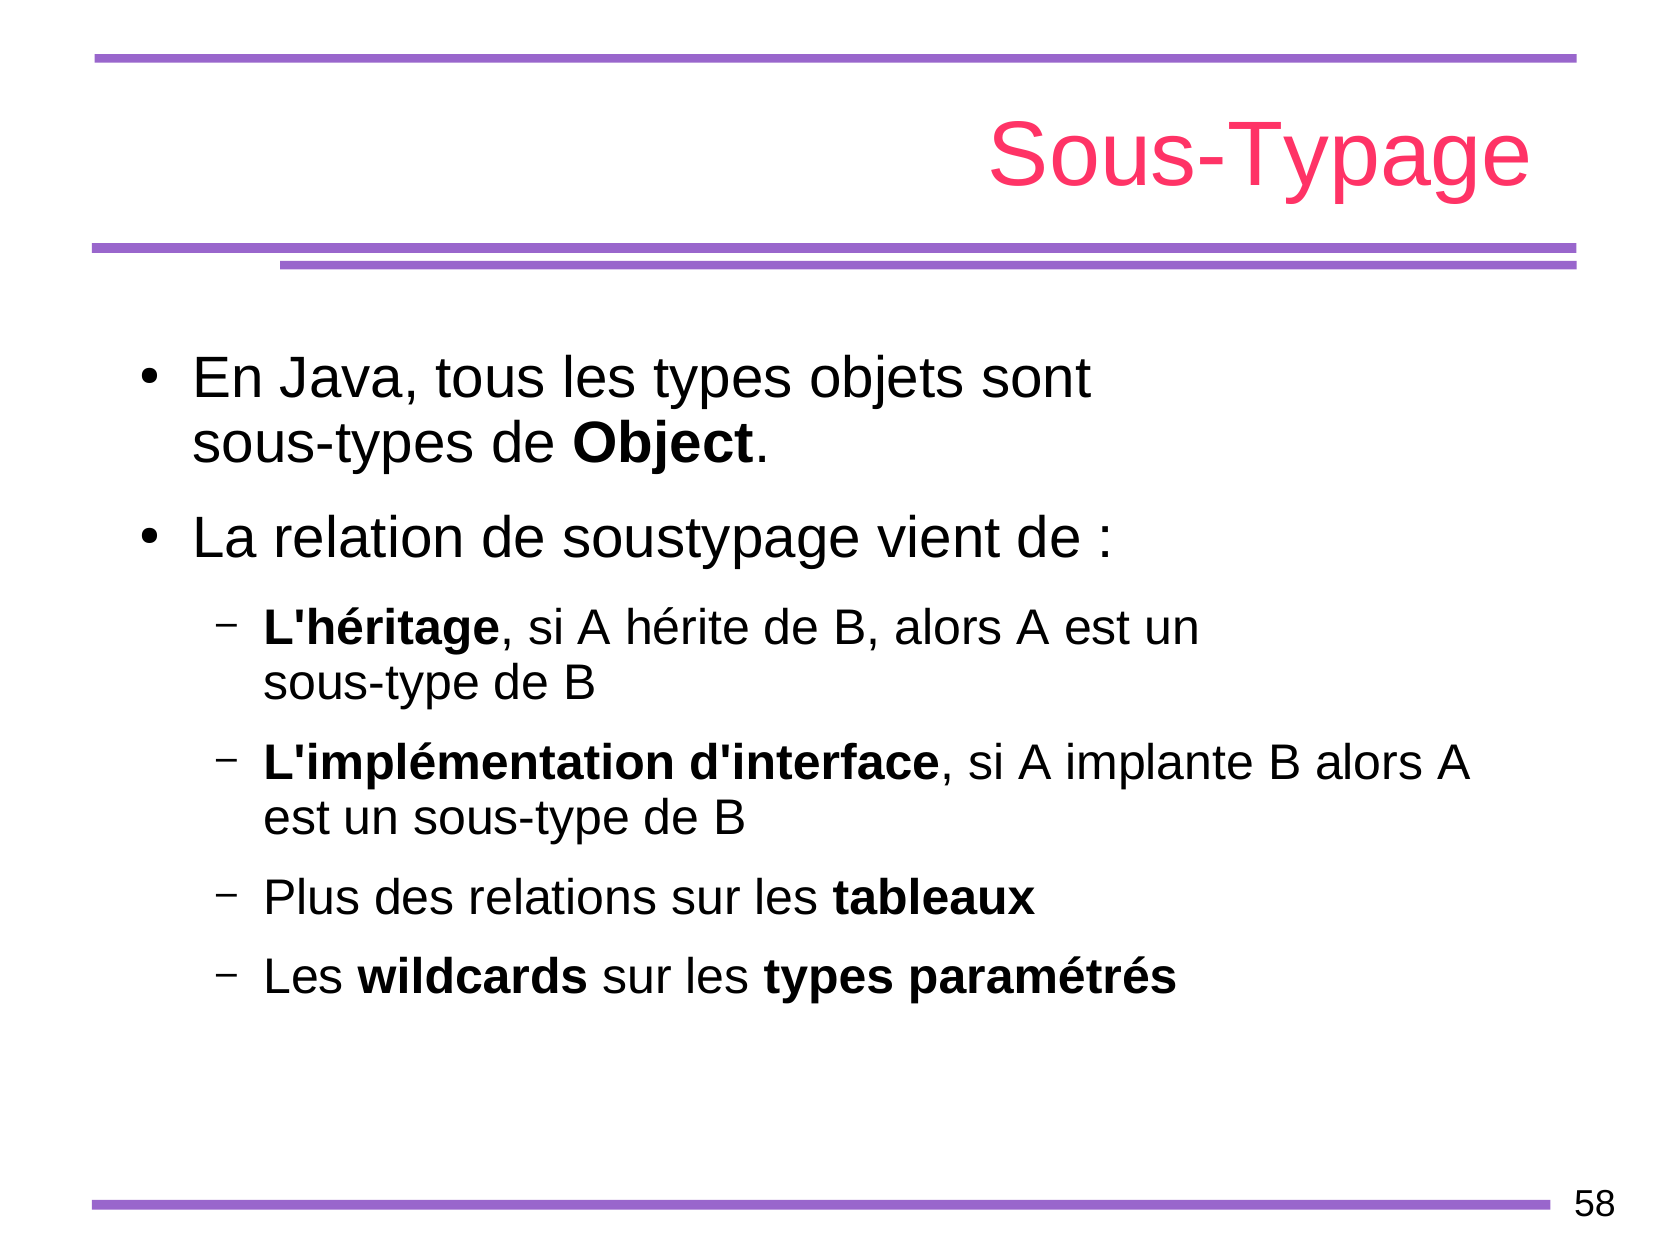

# Sous-Typage
En Java, tous les types objets sont
sous-types de Object.
La relation de soustypage vient de :
L'héritage, si A hérite de B, alors A est un
sous-type de B
L'implémentation d'interface, si A implante B alors A est un sous-type de B
Plus des relations sur les tableaux
Les wildcards sur les types paramétrés